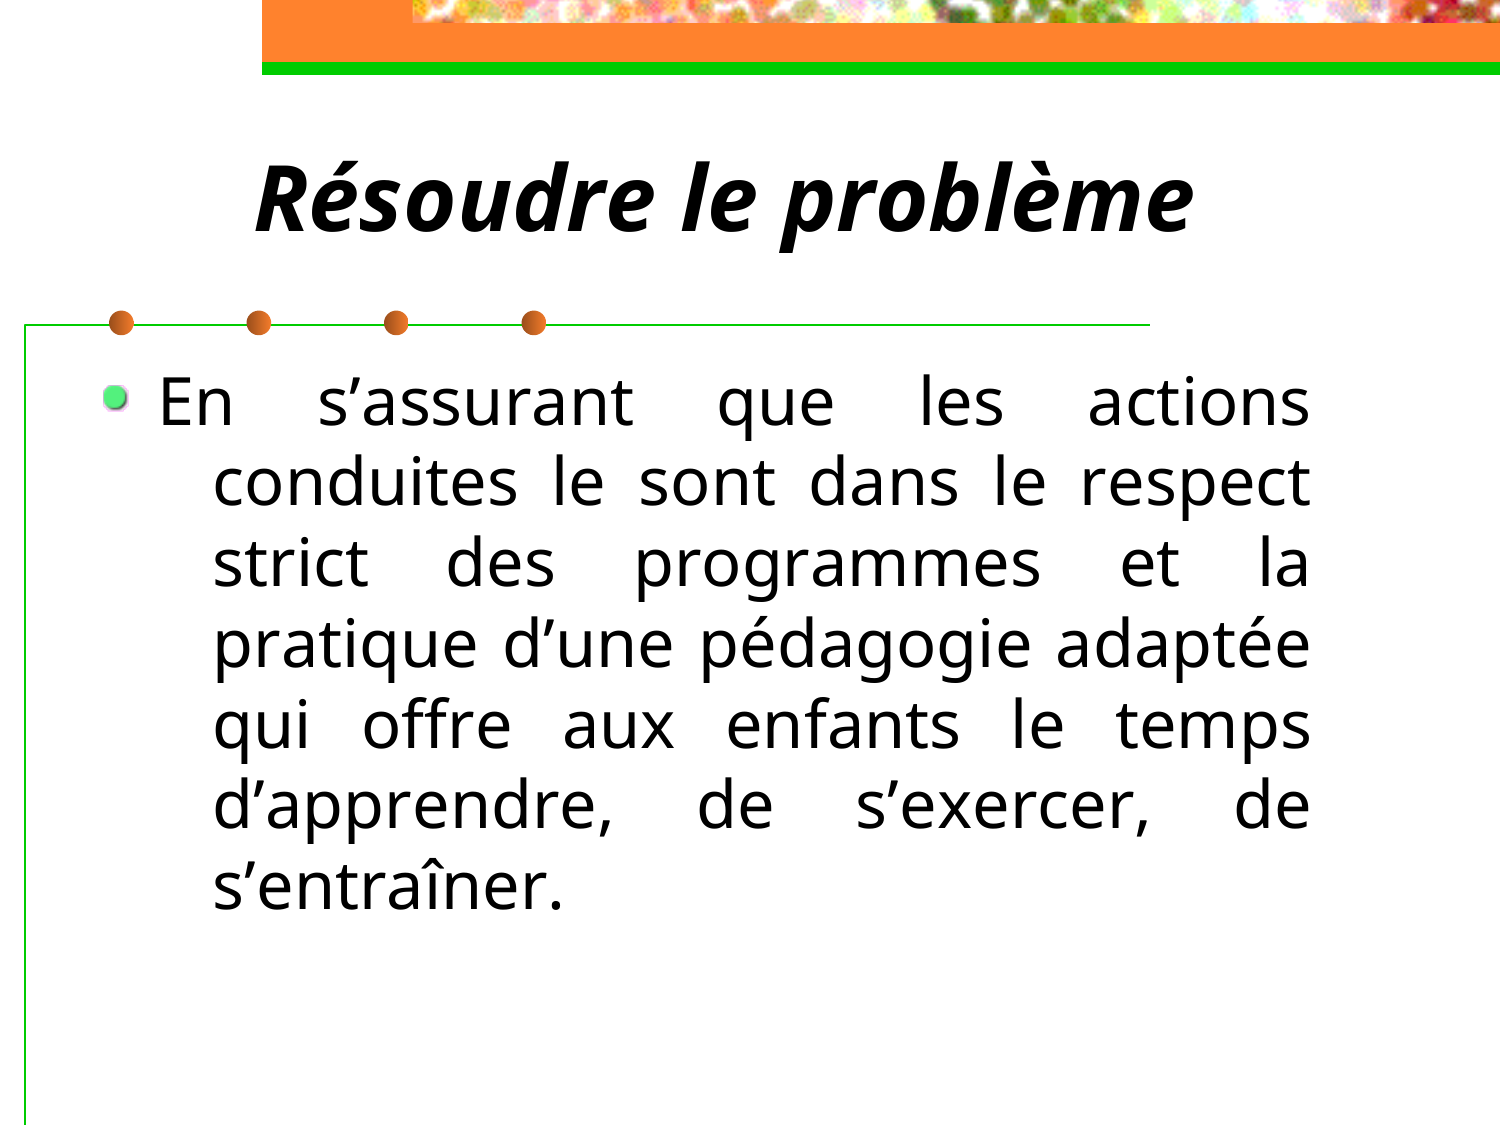

# Résoudre le problème
En s’assurant que les actions conduites le sont dans le respect strict des programmes et la pratique d’une pédagogie adaptée qui offre aux enfants le temps d’apprendre, de s’exercer, de s’entraîner.